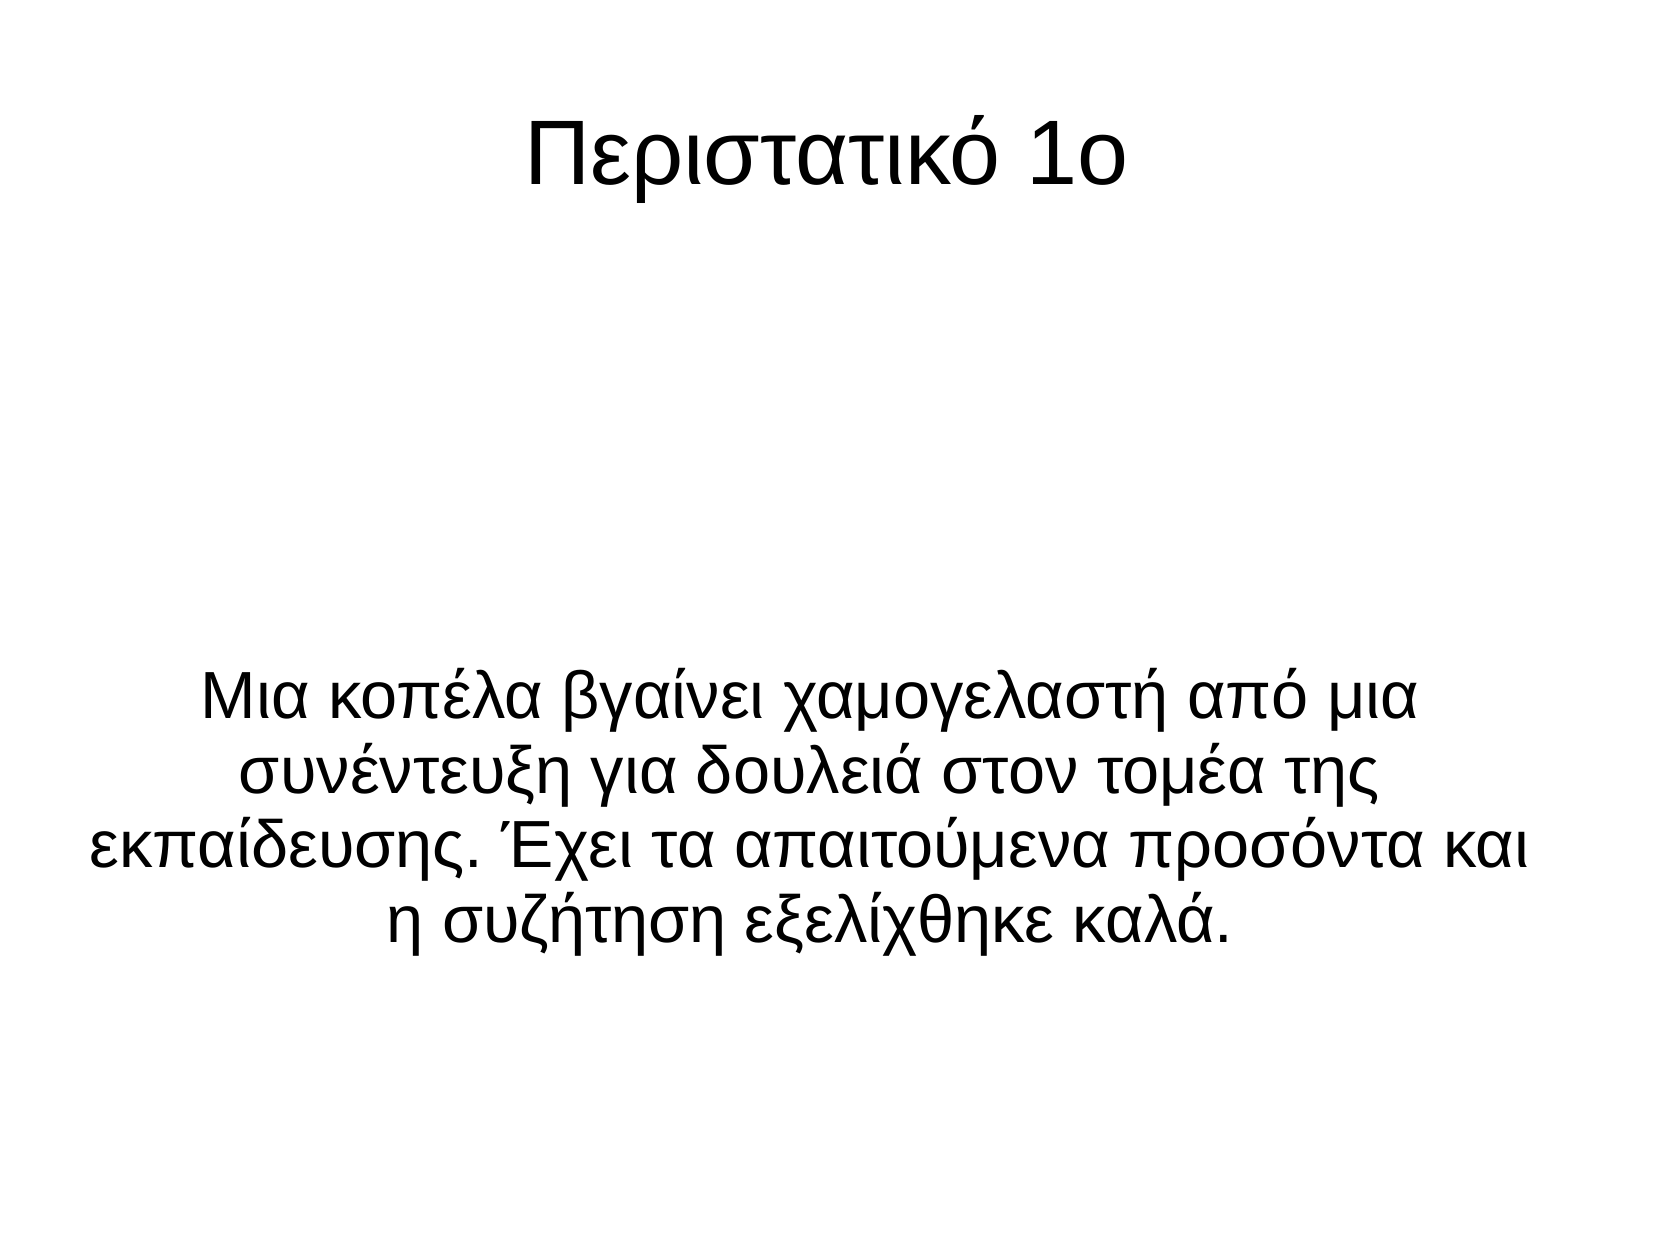

# Περιστατικό 1ο
Μια κοπέλα βγαίνει χαμογελαστή από μια συνέντευξη για δουλειά στον τομέα της εκπαίδευσης. Έχει τα απαιτούμενα προσόντα και η συζήτηση εξελίχθηκε καλά.